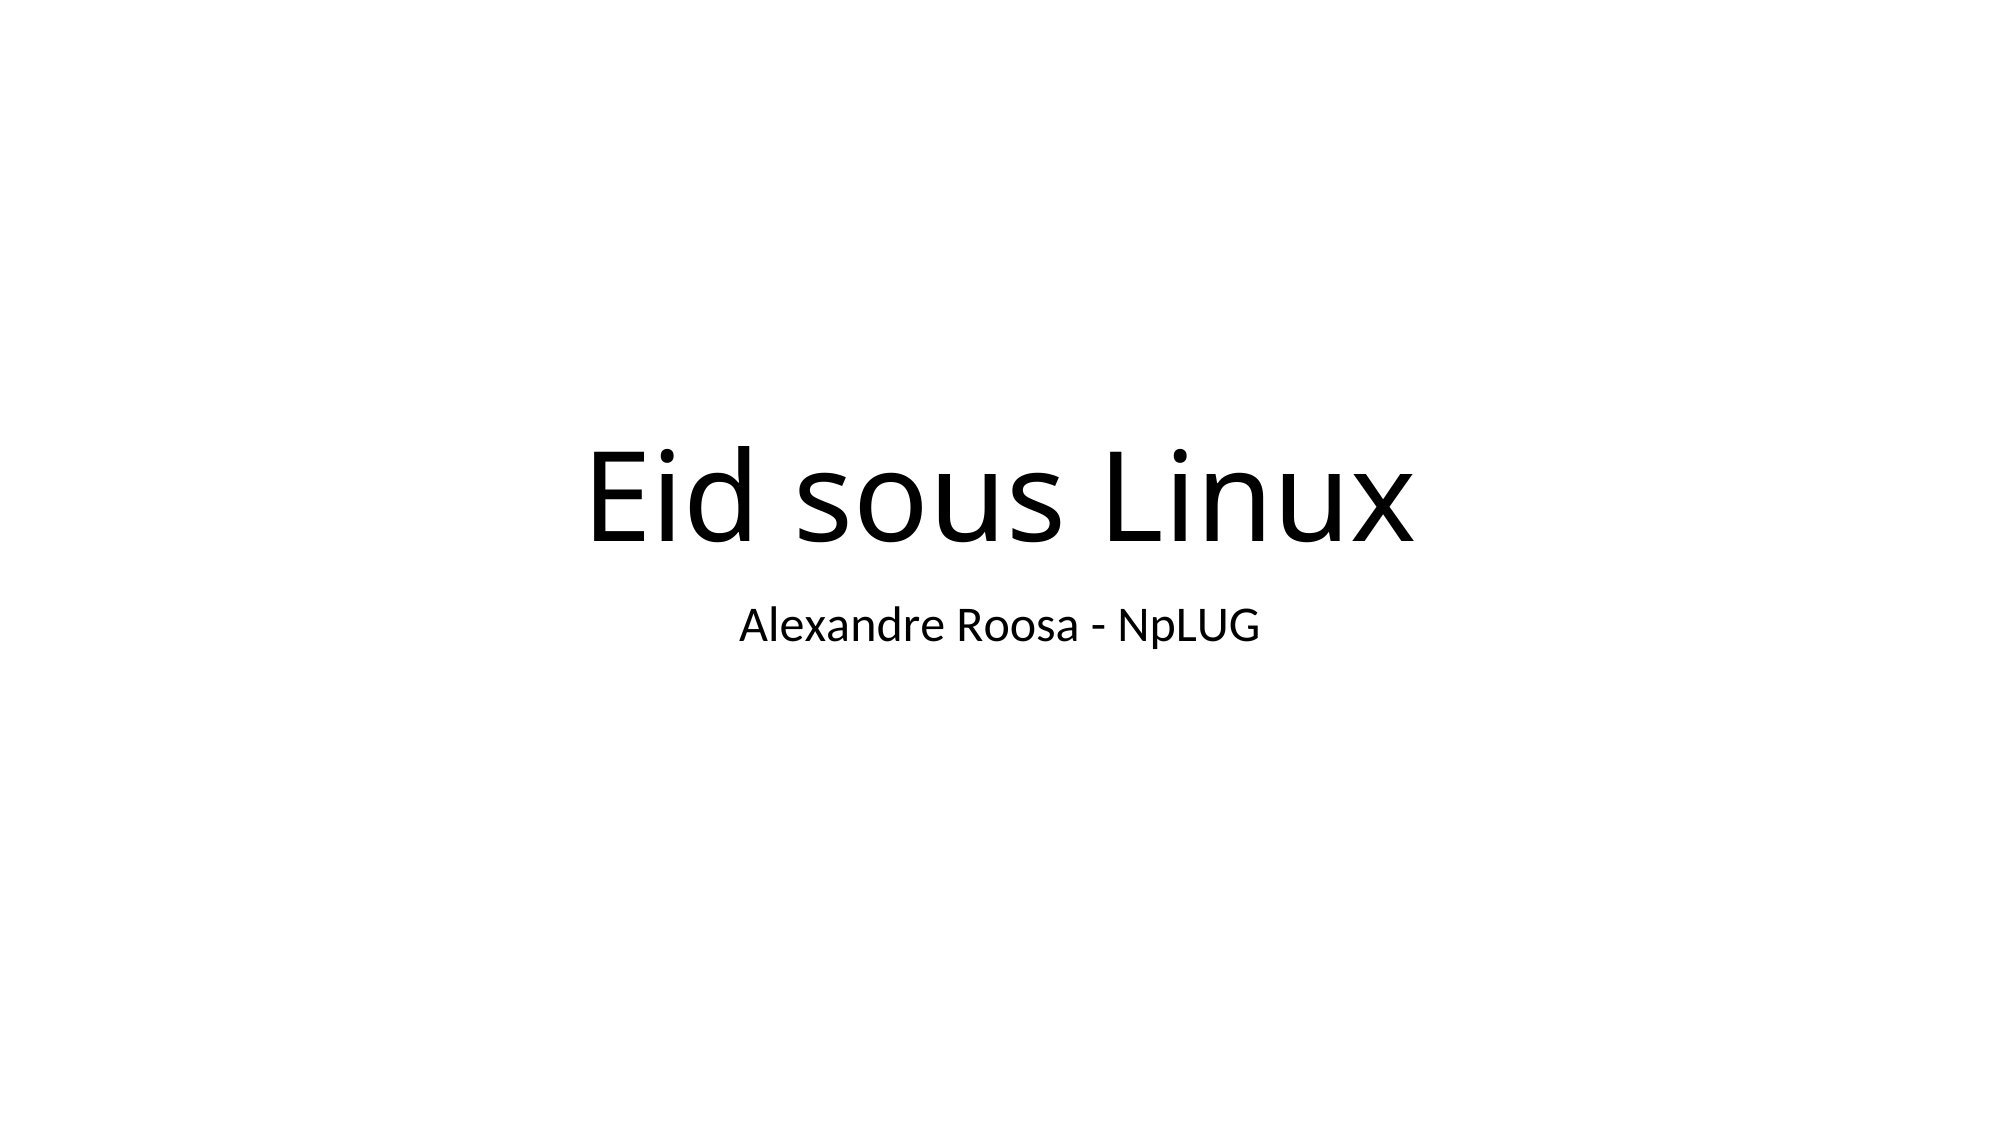

Eid sous Linux
Alexandre Roosa - NpLUG